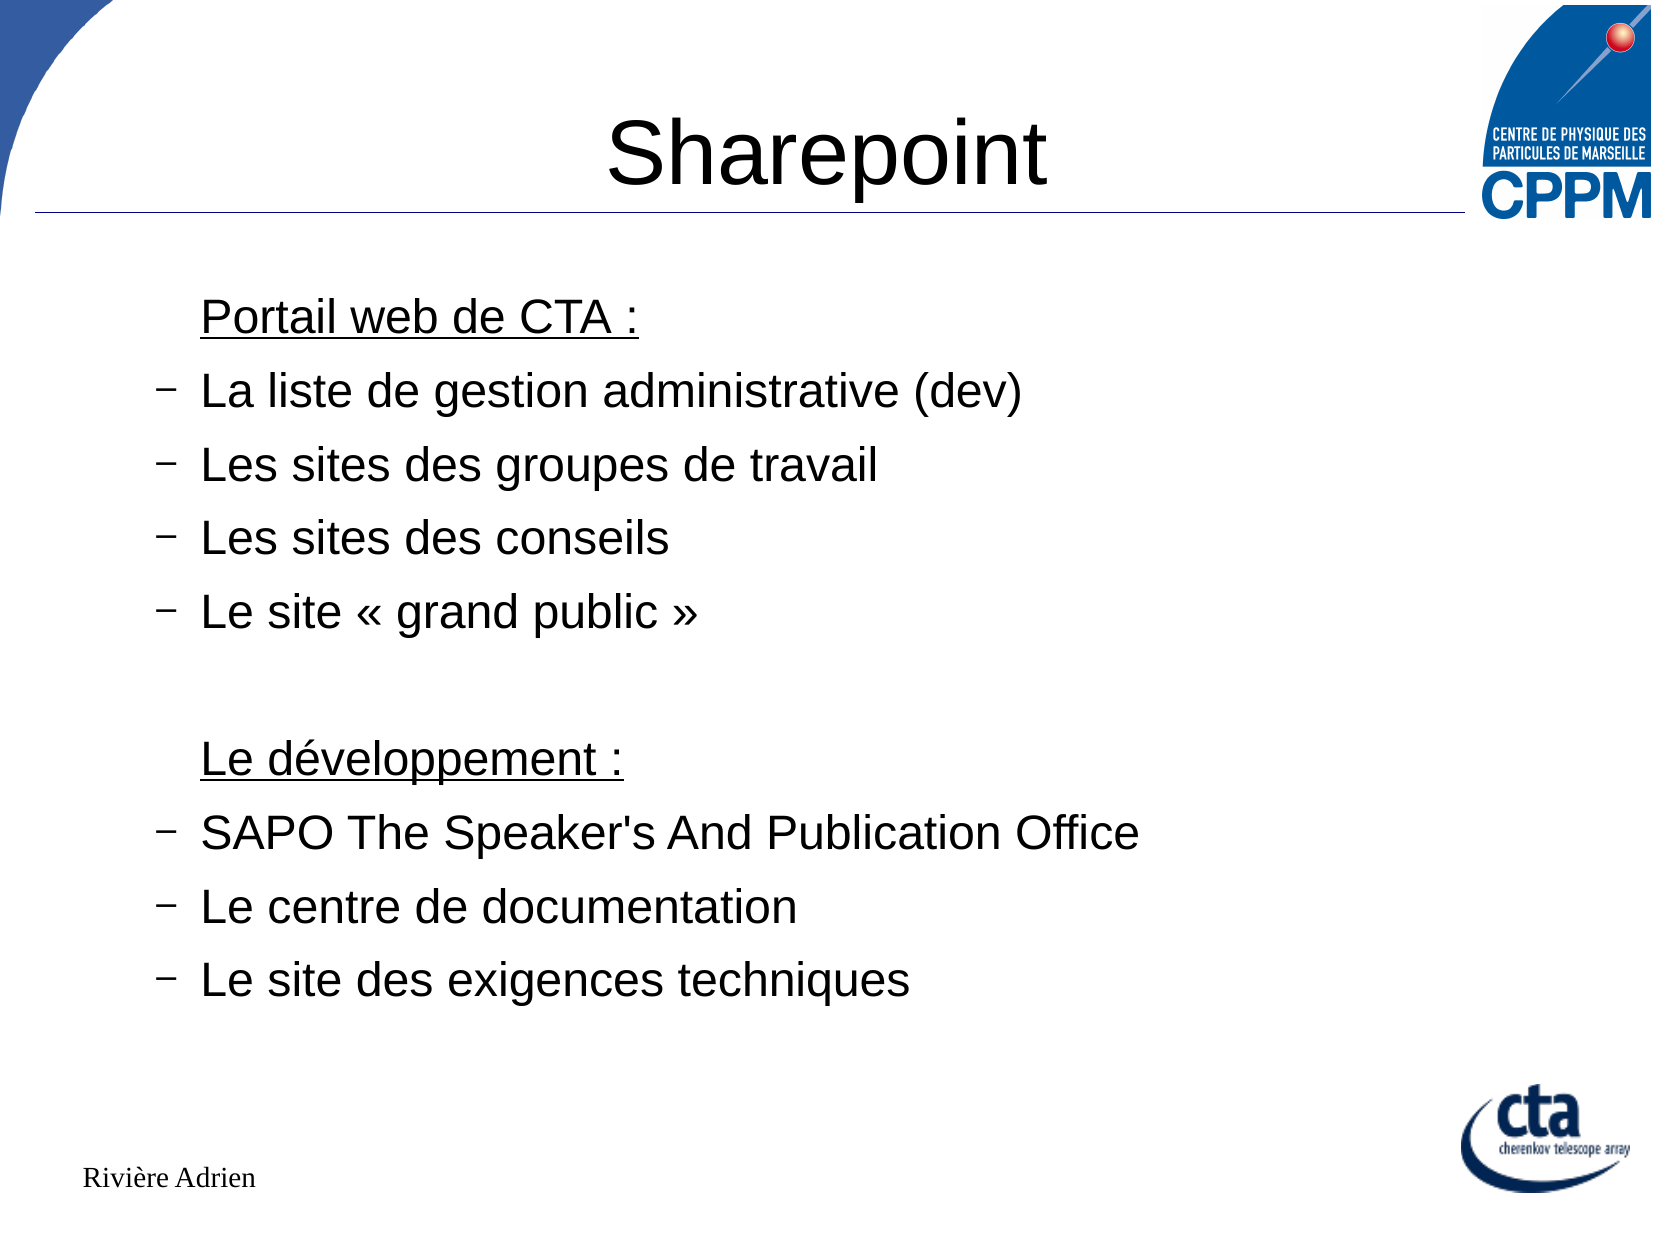

# Sharepoint
Portail web de CTA :
La liste de gestion administrative (dev)
Les sites des groupes de travail
Les sites des conseils
Le site « grand public »
Le développement :
SAPO The Speaker's And Publication Office
Le centre de documentation
Le site des exigences techniques